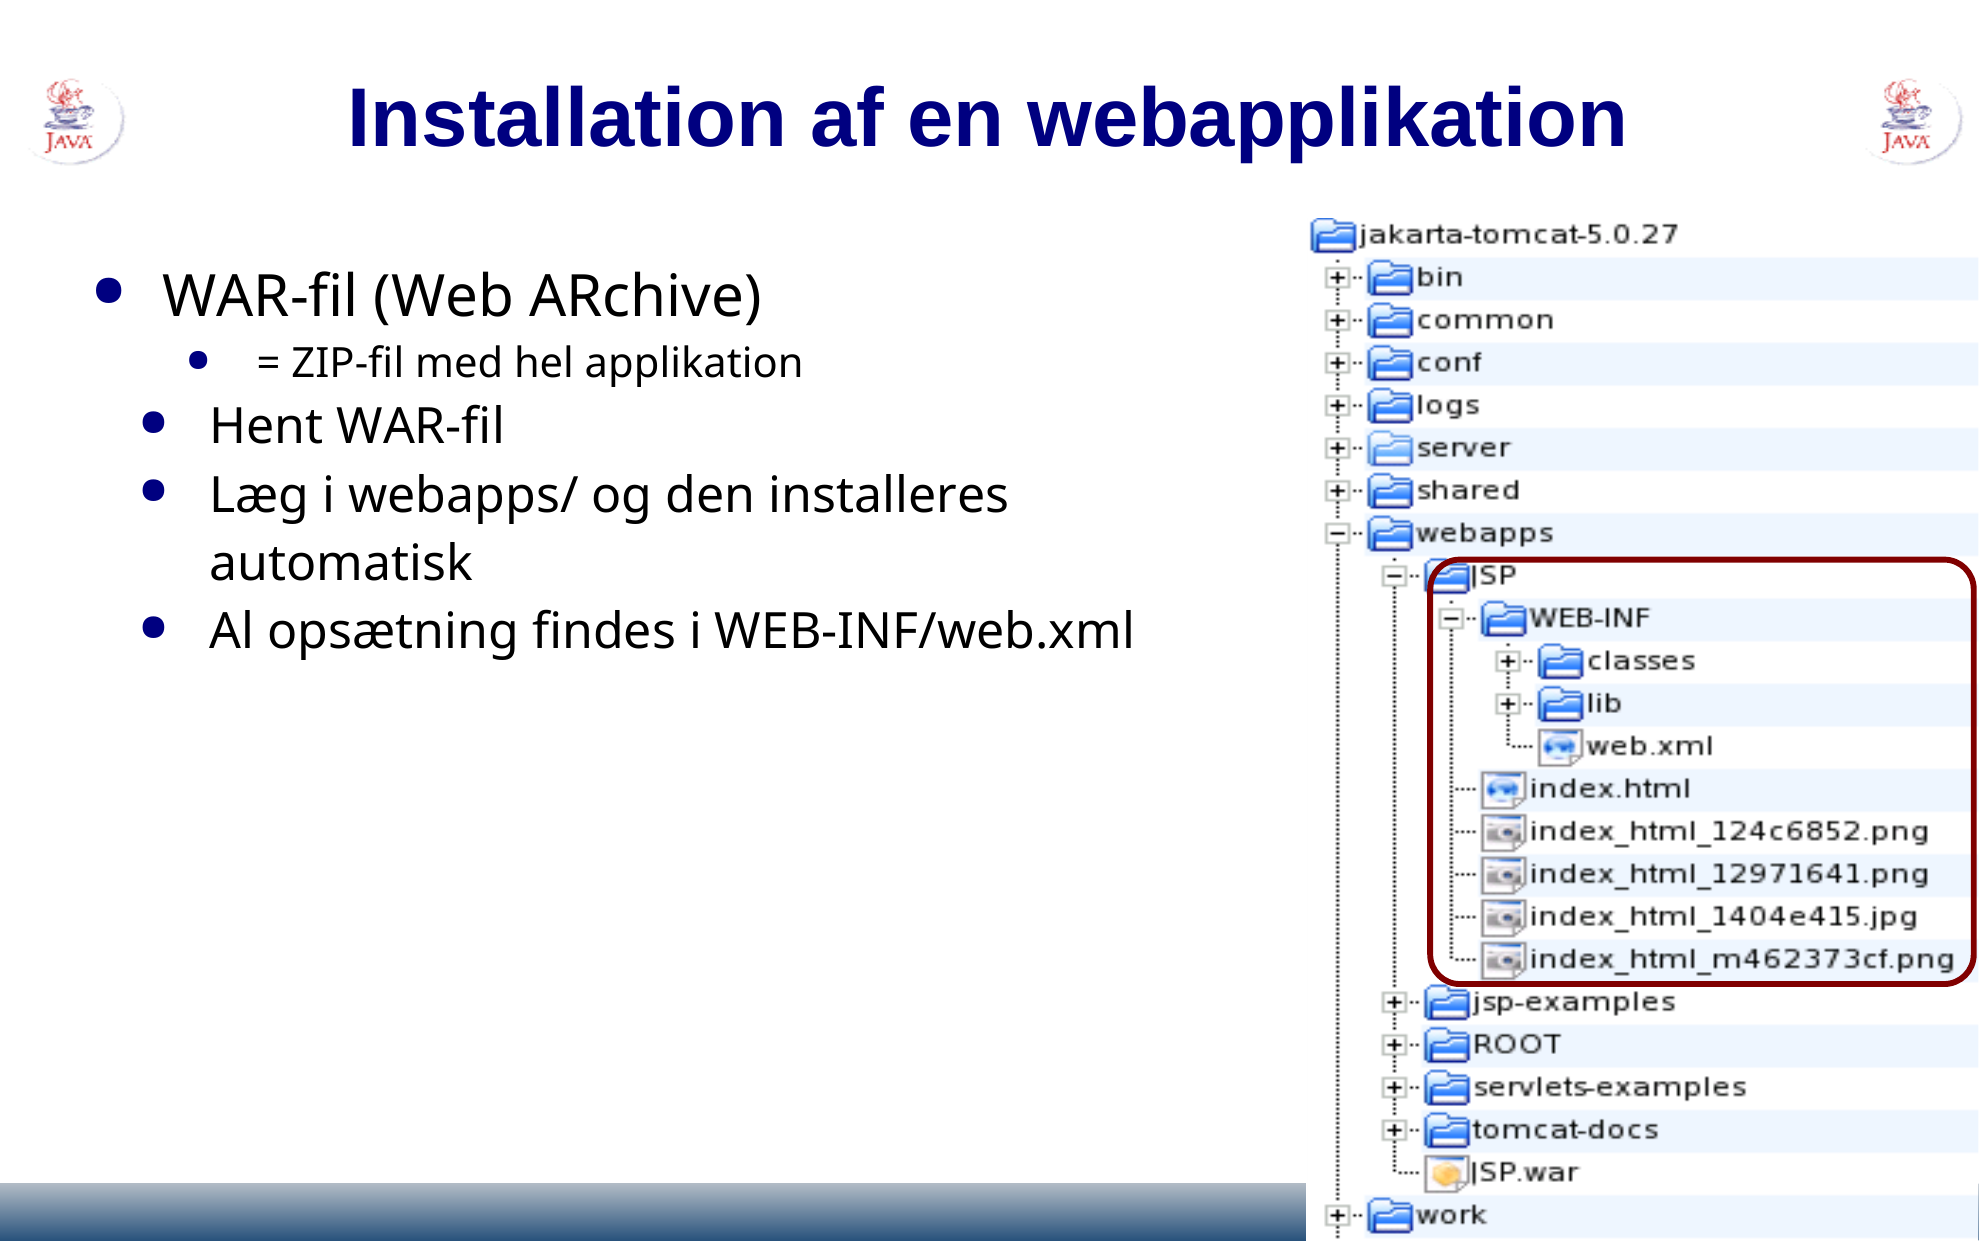

# Installation af en webapplikation
WAR-fil (Web ARchive)
= ZIP-fil med hel applikation
Hent WAR-fil
Læg i webapps/ og den installeres
automatisk
Al opsætning findes i WEB-INF/web.xml